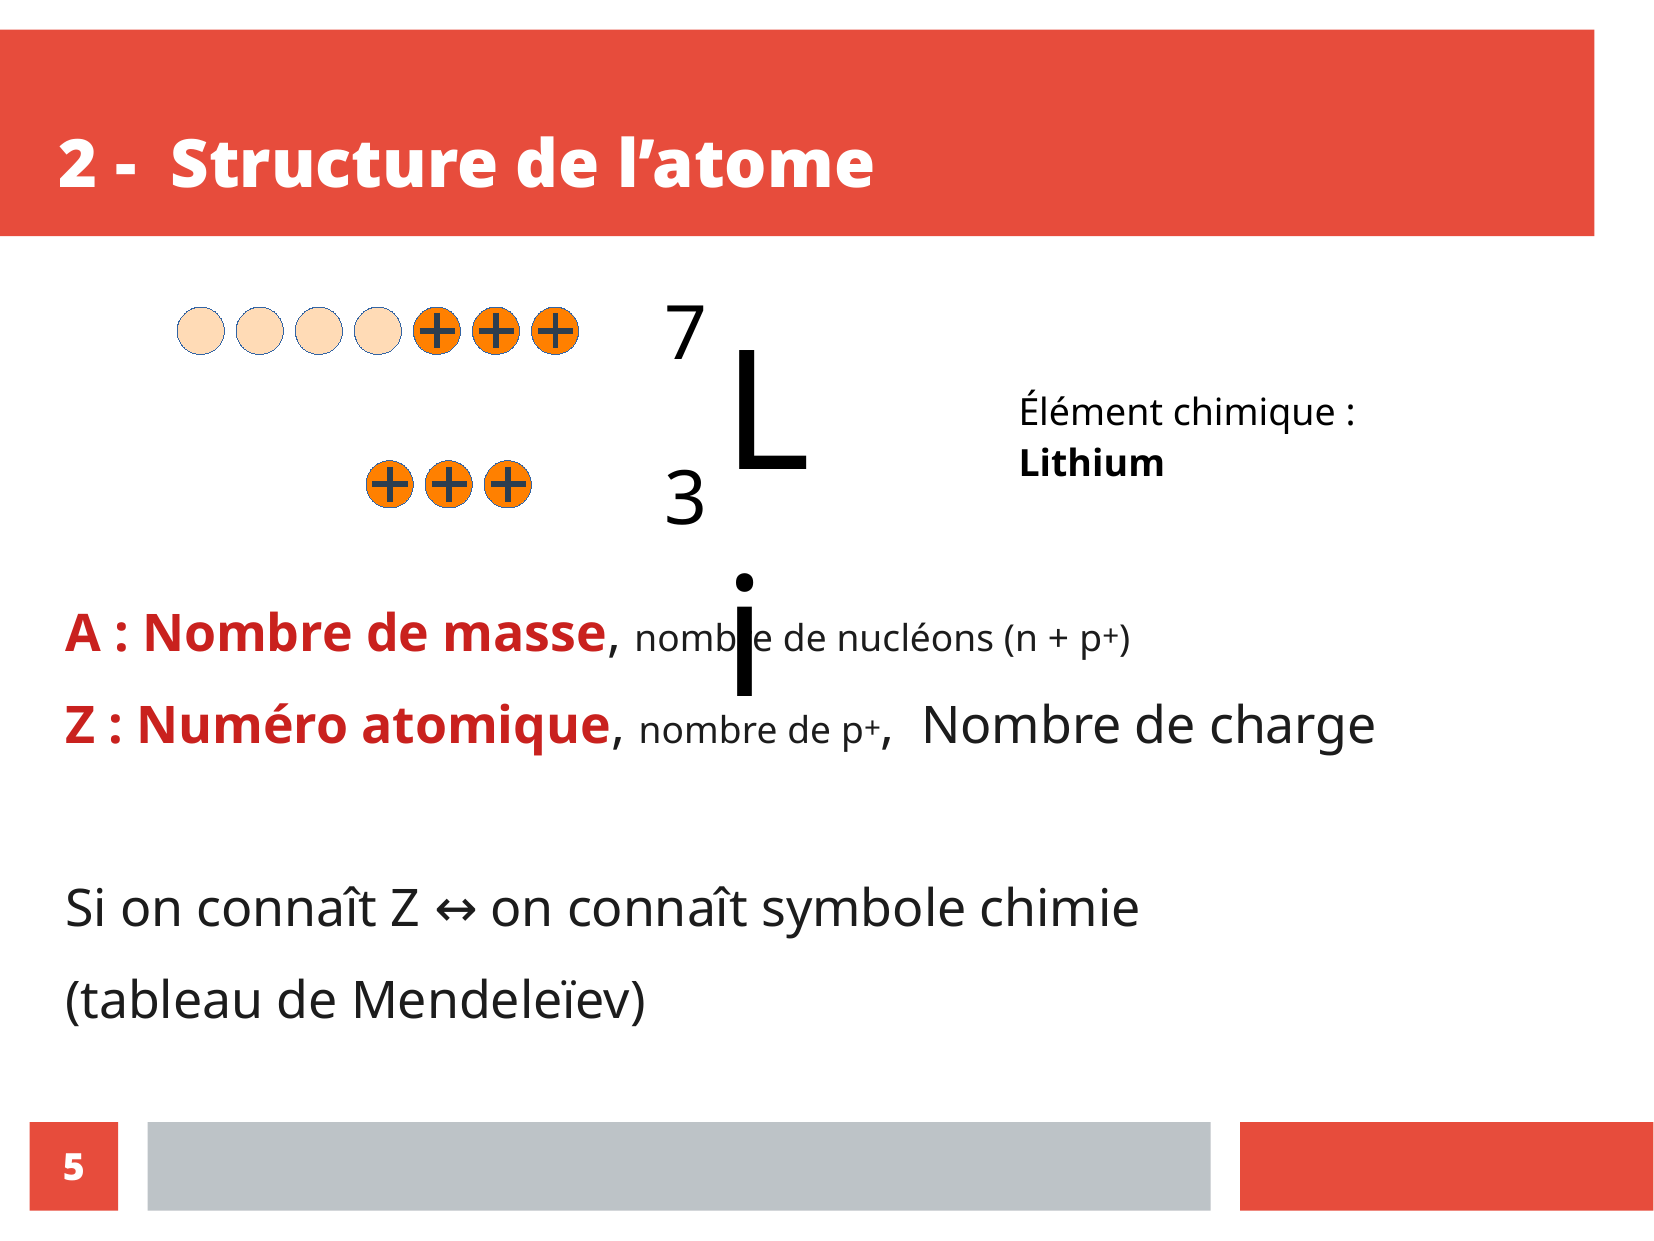

# 2 - Structure de l’atome
7
Li
Élément chimique : Lithium
3
A : Nombre de masse, nombre de nucléons (n + p+)
Z : Numéro atomique, nombre de p+, Nombre de charge
Si on connaît Z ↔ on connaît symbole chimie
(tableau de Mendeleïev)
5